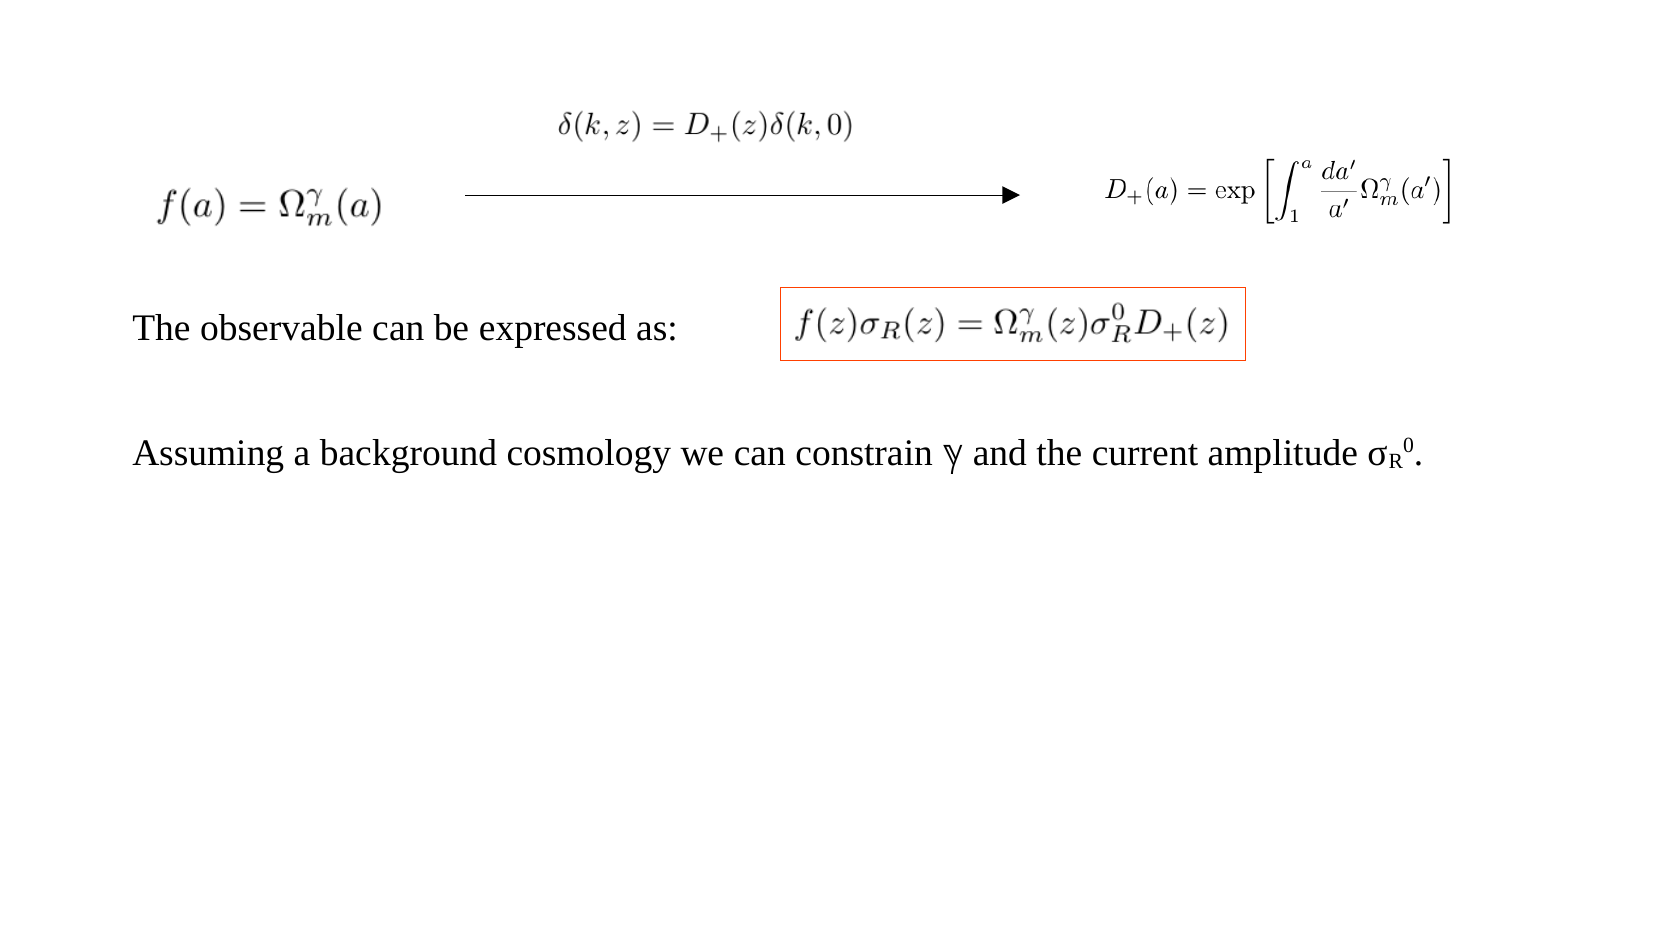

The observable can be expressed as:
Assuming a background cosmology we can constrain ℽ and the current amplitude σR0.